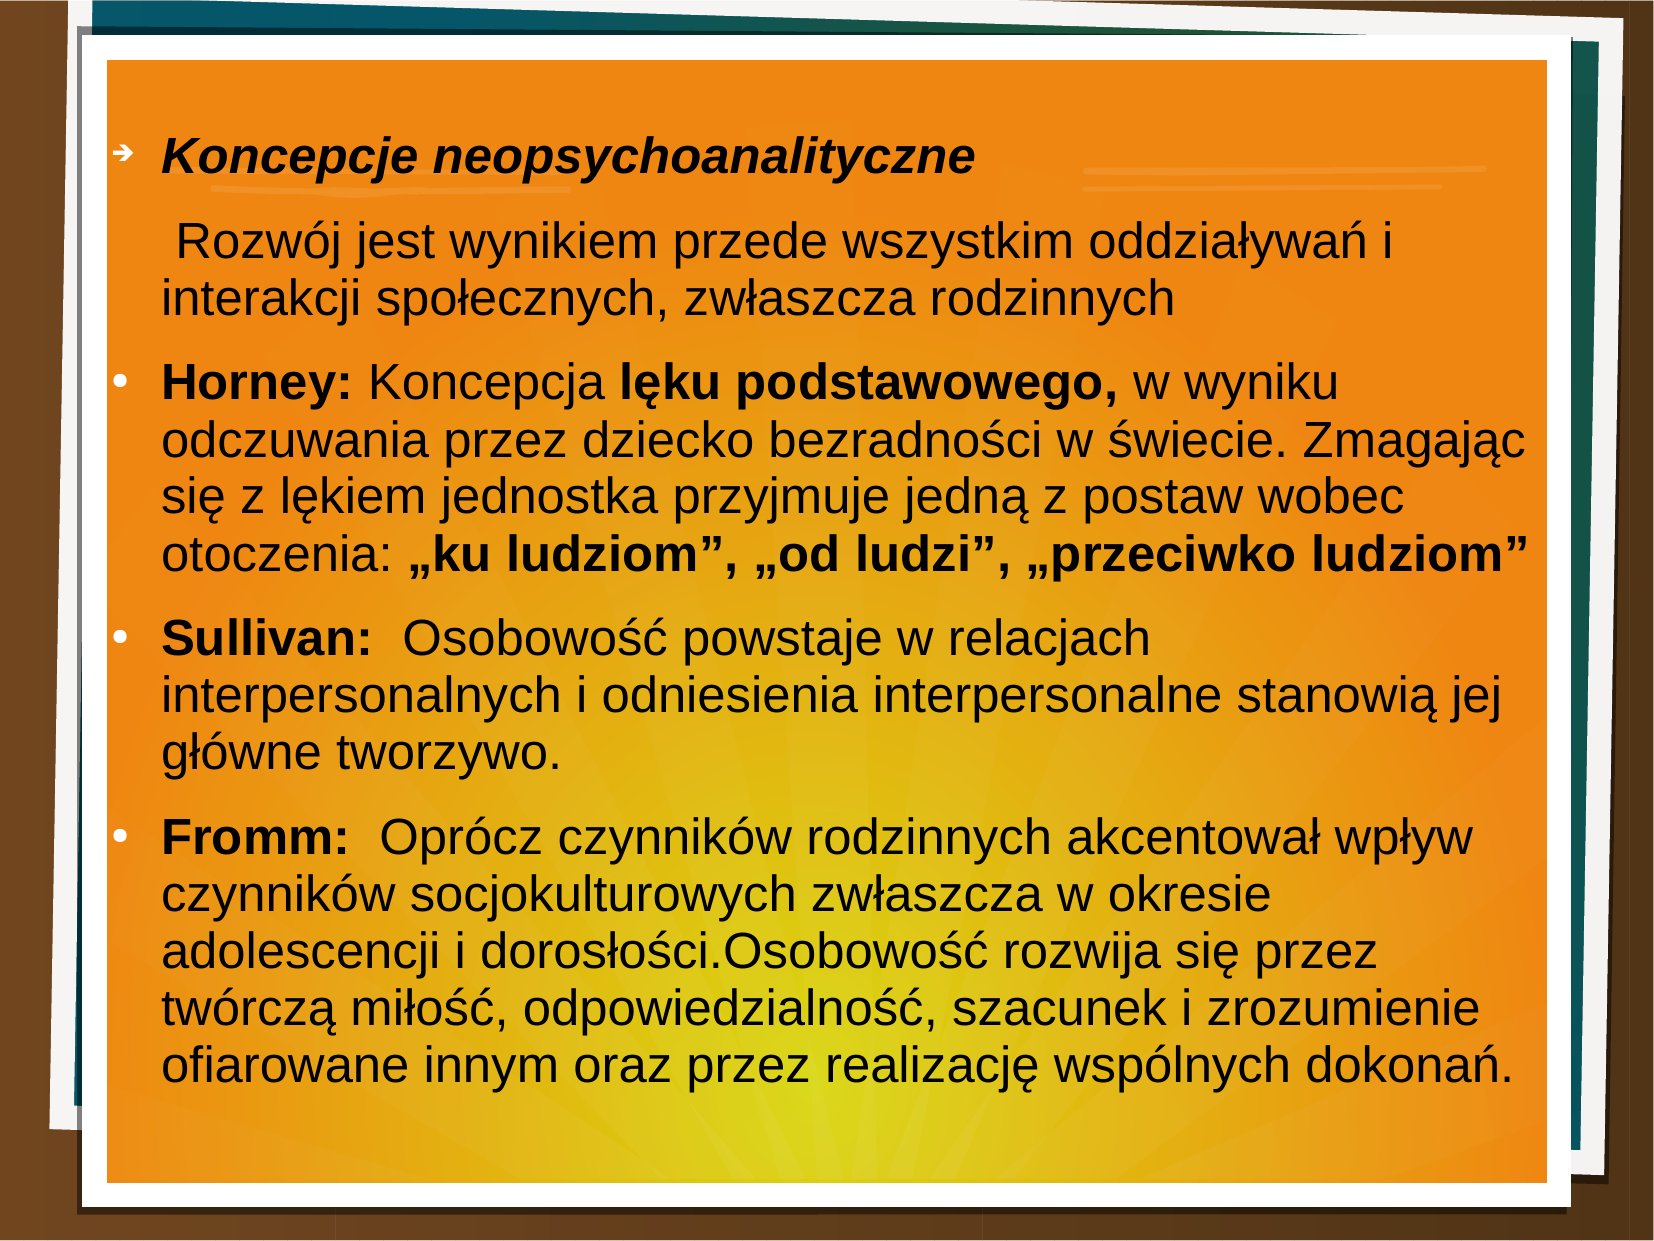

# Koncepcje neopsychoanalityczne
 Rozwój jest wynikiem przede wszystkim oddziaływań i interakcji społecznych, zwłaszcza rodzinnych
Horney: Koncepcja lęku podstawowego, w wyniku odczuwania przez dziecko bezradności w świecie. Zmagając się z lękiem jednostka przyjmuje jedną z postaw wobec otoczenia: „ku ludziom”, „od ludzi”, „przeciwko ludziom”
Sullivan: Osobowość powstaje w relacjach interpersonalnych i odniesienia interpersonalne stanowią jej główne tworzywo.
Fromm: Oprócz czynników rodzinnych akcentował wpływ czynników socjokulturowych zwłaszcza w okresie adolescencji i dorosłości.Osobowość rozwija się przez twórczą miłość, odpowiedzialność, szacunek i zrozumienie ofiarowane innym oraz przez realizację wspólnych dokonań.